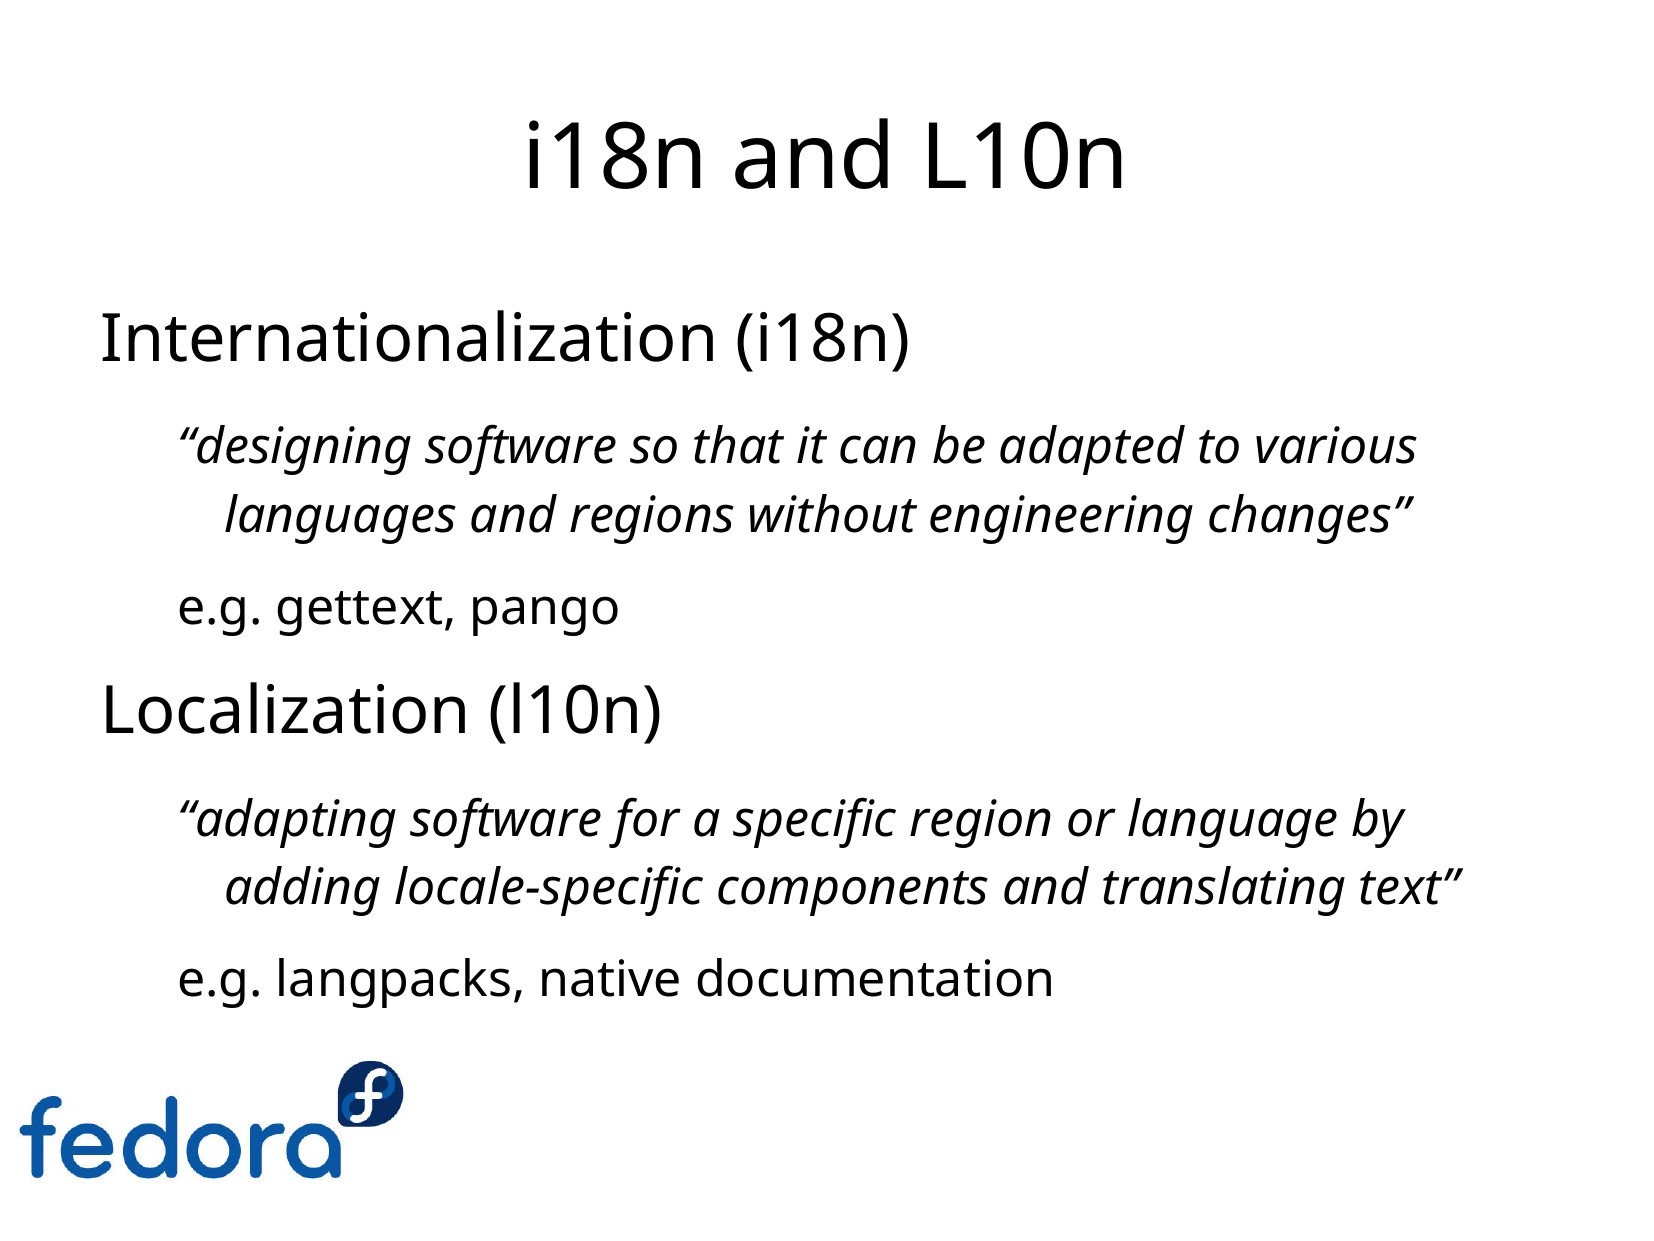

# i18n and L10n
Internationalization (i18n)
“designing software so that it can be adapted to various languages and regions without engineering changes”
e.g. gettext, pango
Localization (l10n)
“adapting software for a specific region or language by adding locale-specific components and translating text”
e.g. langpacks, native documentation